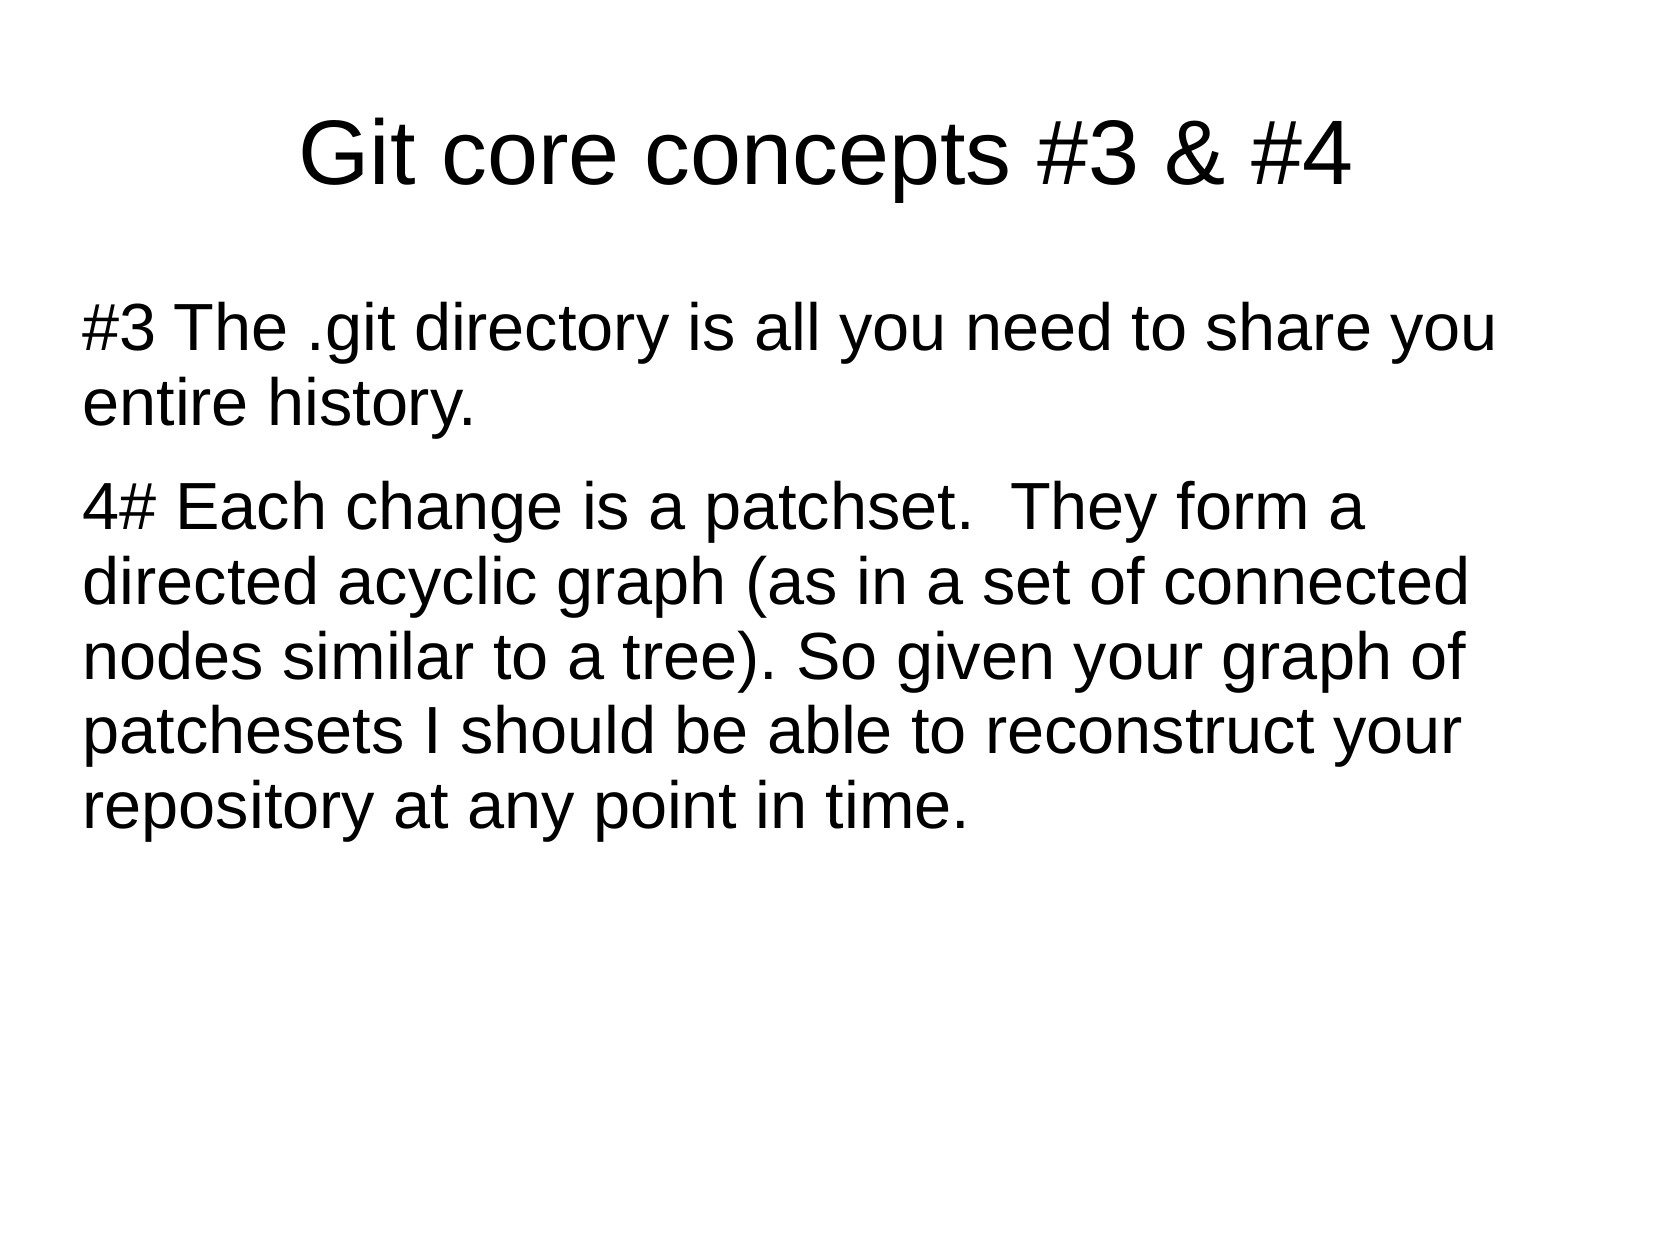

# Git core concepts #3 & #4
#3 The .git directory is all you need to share you entire history.
4# Each change is a patchset. They form a directed acyclic graph (as in a set of connected nodes similar to a tree). So given your graph of patchesets I should be able to reconstruct your repository at any point in time.